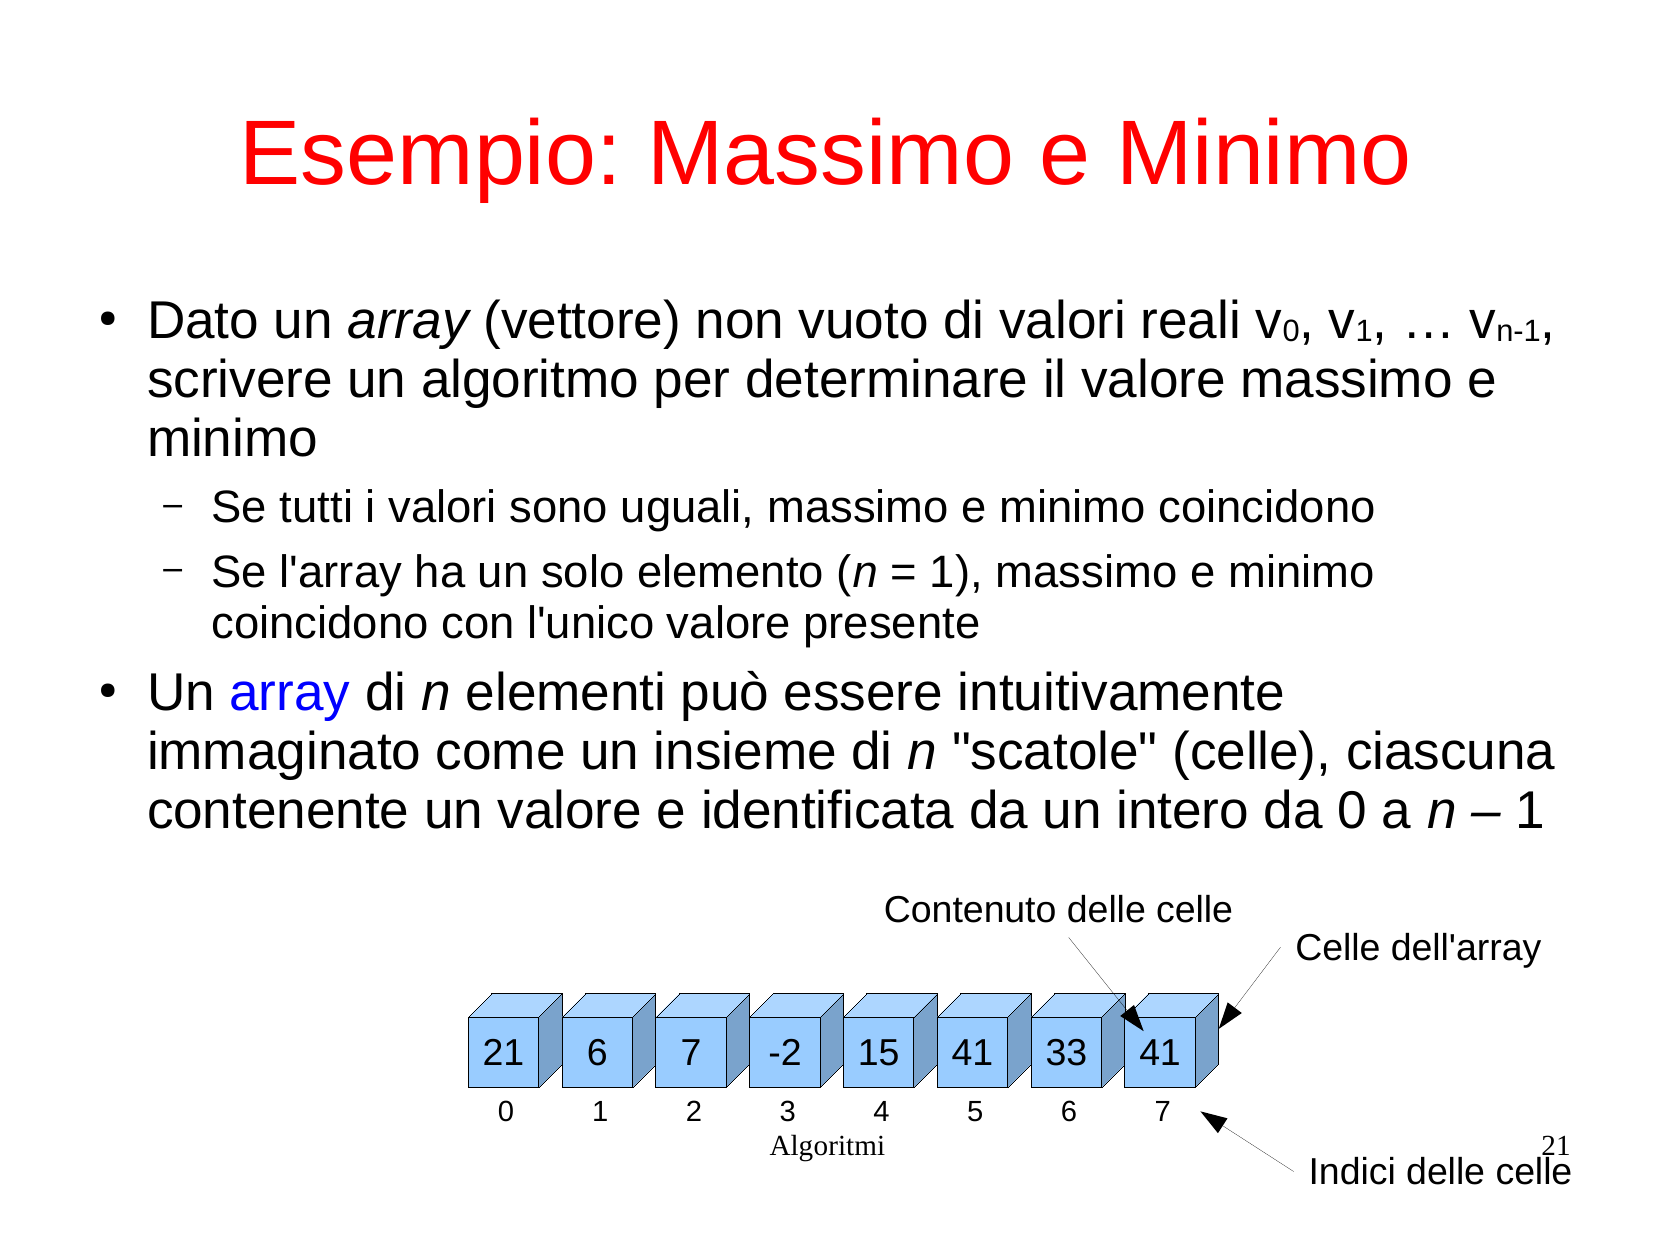

# Esempio: Massimo e Minimo
Dato un array (vettore) non vuoto di valori reali v0, v1, … vn-1, scrivere un algoritmo per determinare il valore massimo e minimo
Se tutti i valori sono uguali, massimo e minimo coincidono
Se l'array ha un solo elemento (n = 1), massimo e minimo coincidono con l'unico valore presente
Un array di n elementi può essere intuitivamente immaginato come un insieme di n "scatole" (celle), ciascuna contenente un valore e identificata da un intero da 0 a n – 1
Contenuto delle celle
Celle dell'array
15
41
21
6
33
41
7
-2
4
5
6
0
1
7
2
3
Algoritmi
21
Indici delle celle